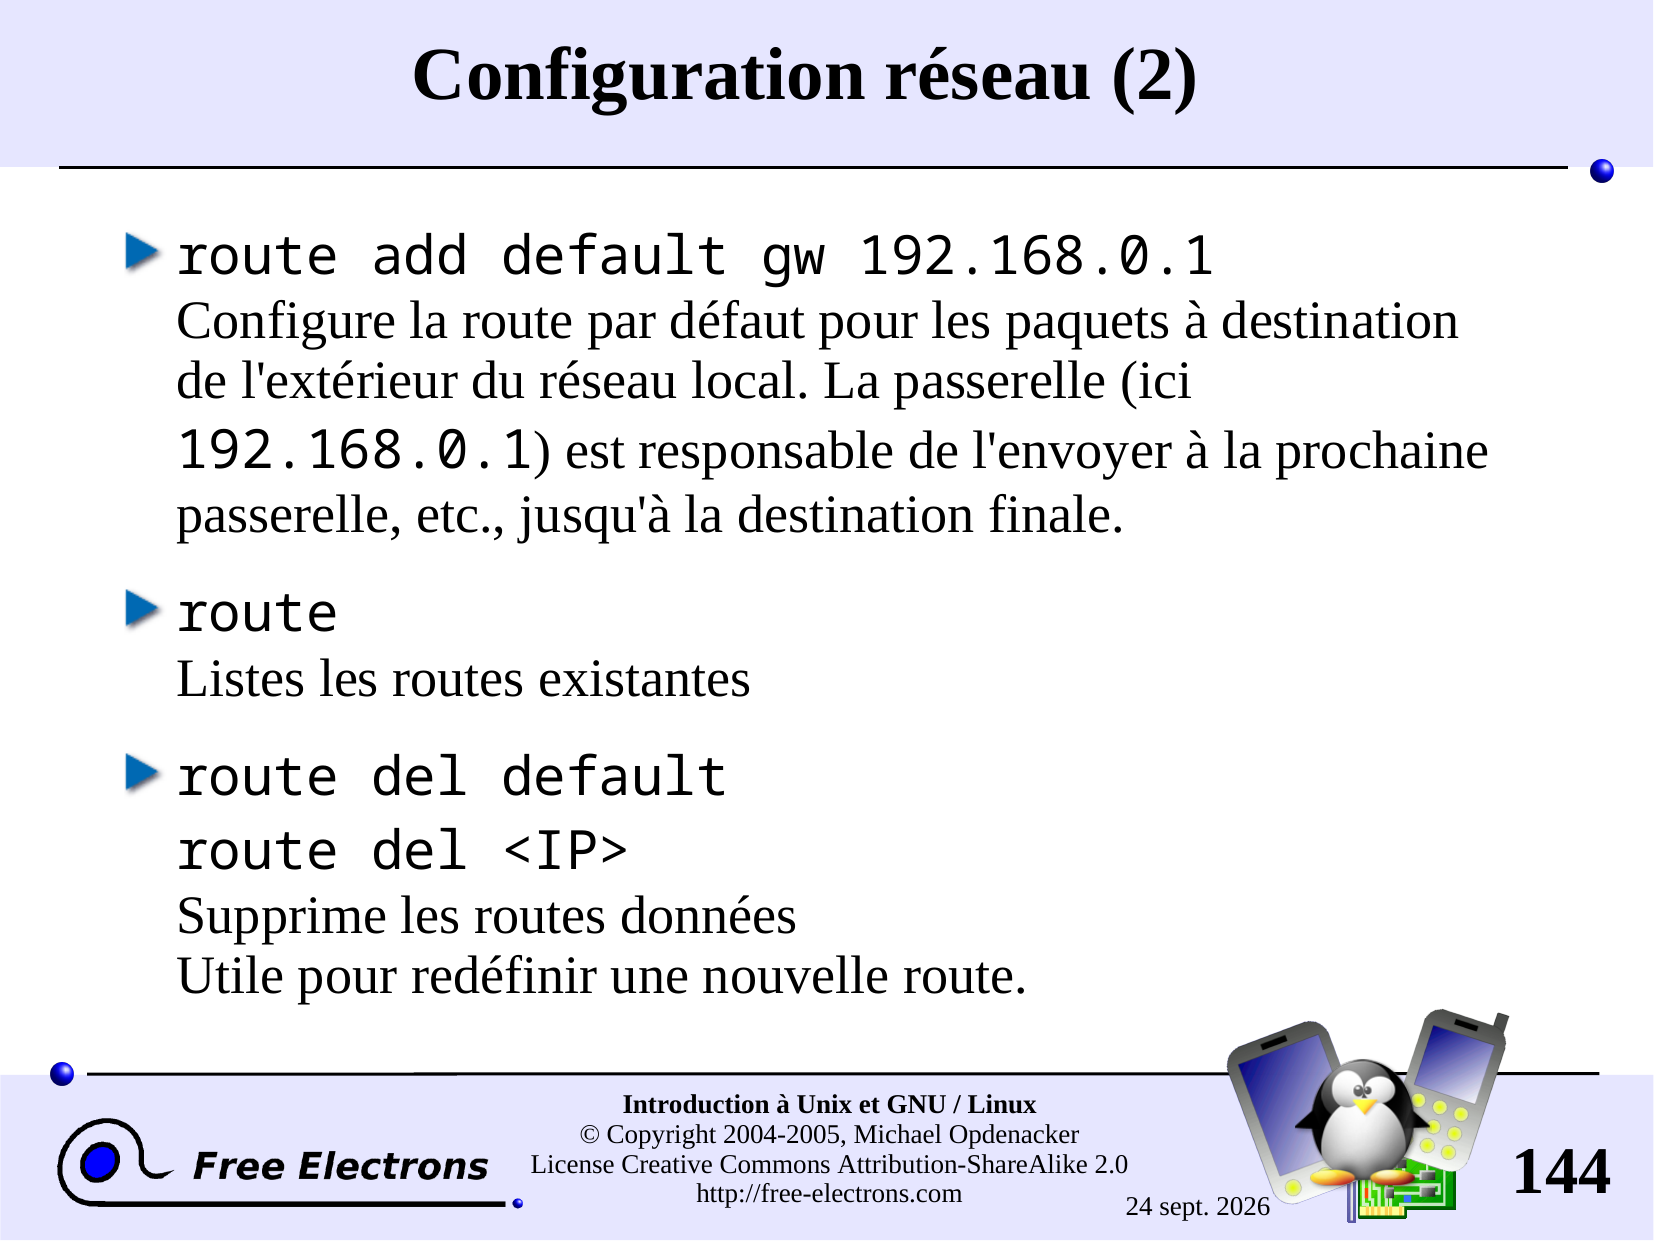

# Configuration réseau (2)
route add default gw 192.168.0.1
Configure la route par défaut pour les paquets à destination de l'extérieur du réseau local. La passerelle (ici 192.168.0.1) est responsable de l'envoyer à la prochaine passerelle, etc., jusqu'à la destination finale.
route
Listes les routes existantes
route del default
route del <IP>
Supprime les routes données
Utile pour redéfinir une nouvelle route.